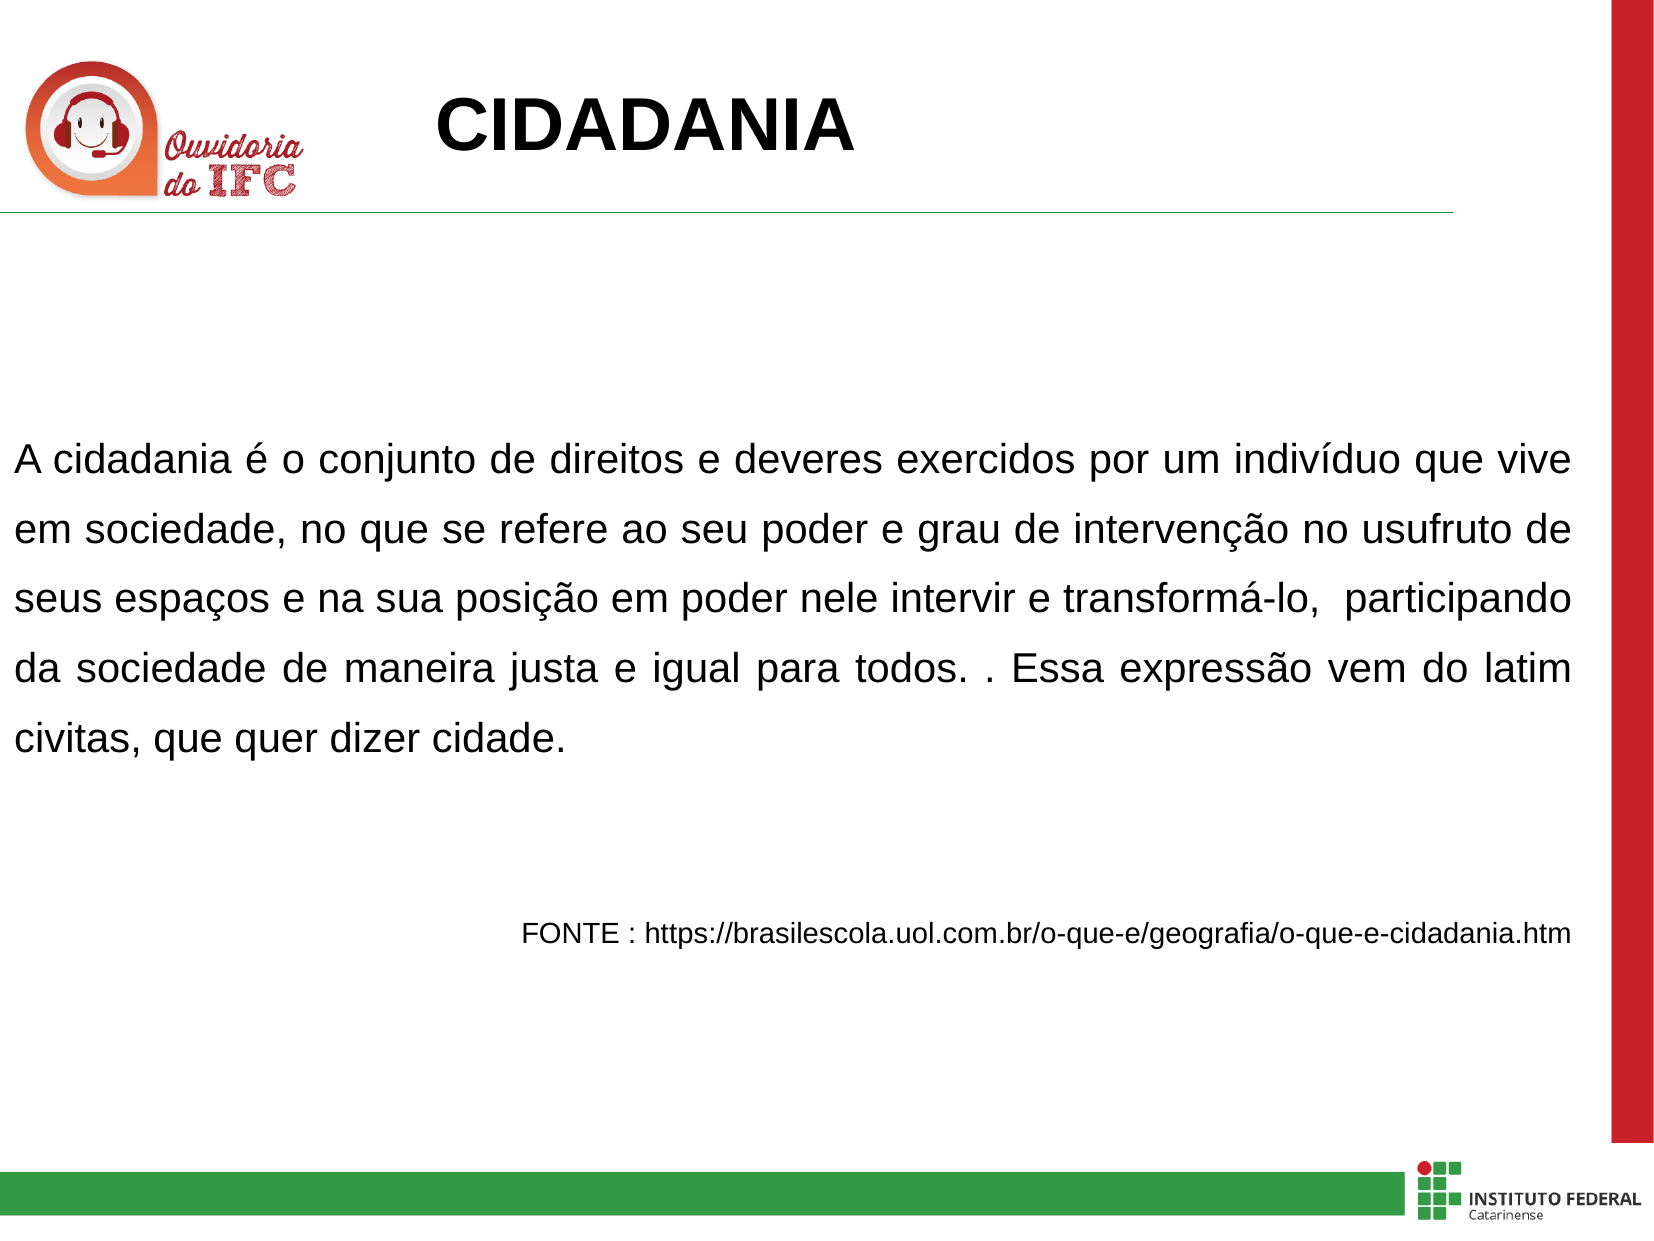

CIDADANIA
# A cidadania é o conjunto de direitos e deveres exercidos por um indivíduo que vive em sociedade, no que se refere ao seu poder e grau de intervenção no usufruto de seus espaços e na sua posição em poder nele intervir e transformá-lo, participando da sociedade de maneira justa e igual para todos. . Essa expressão vem do latim civitas, que quer dizer cidade.
FONTE : https://brasilescola.uol.com.br/o-que-e/geografia/o-que-e-cidadania.htm